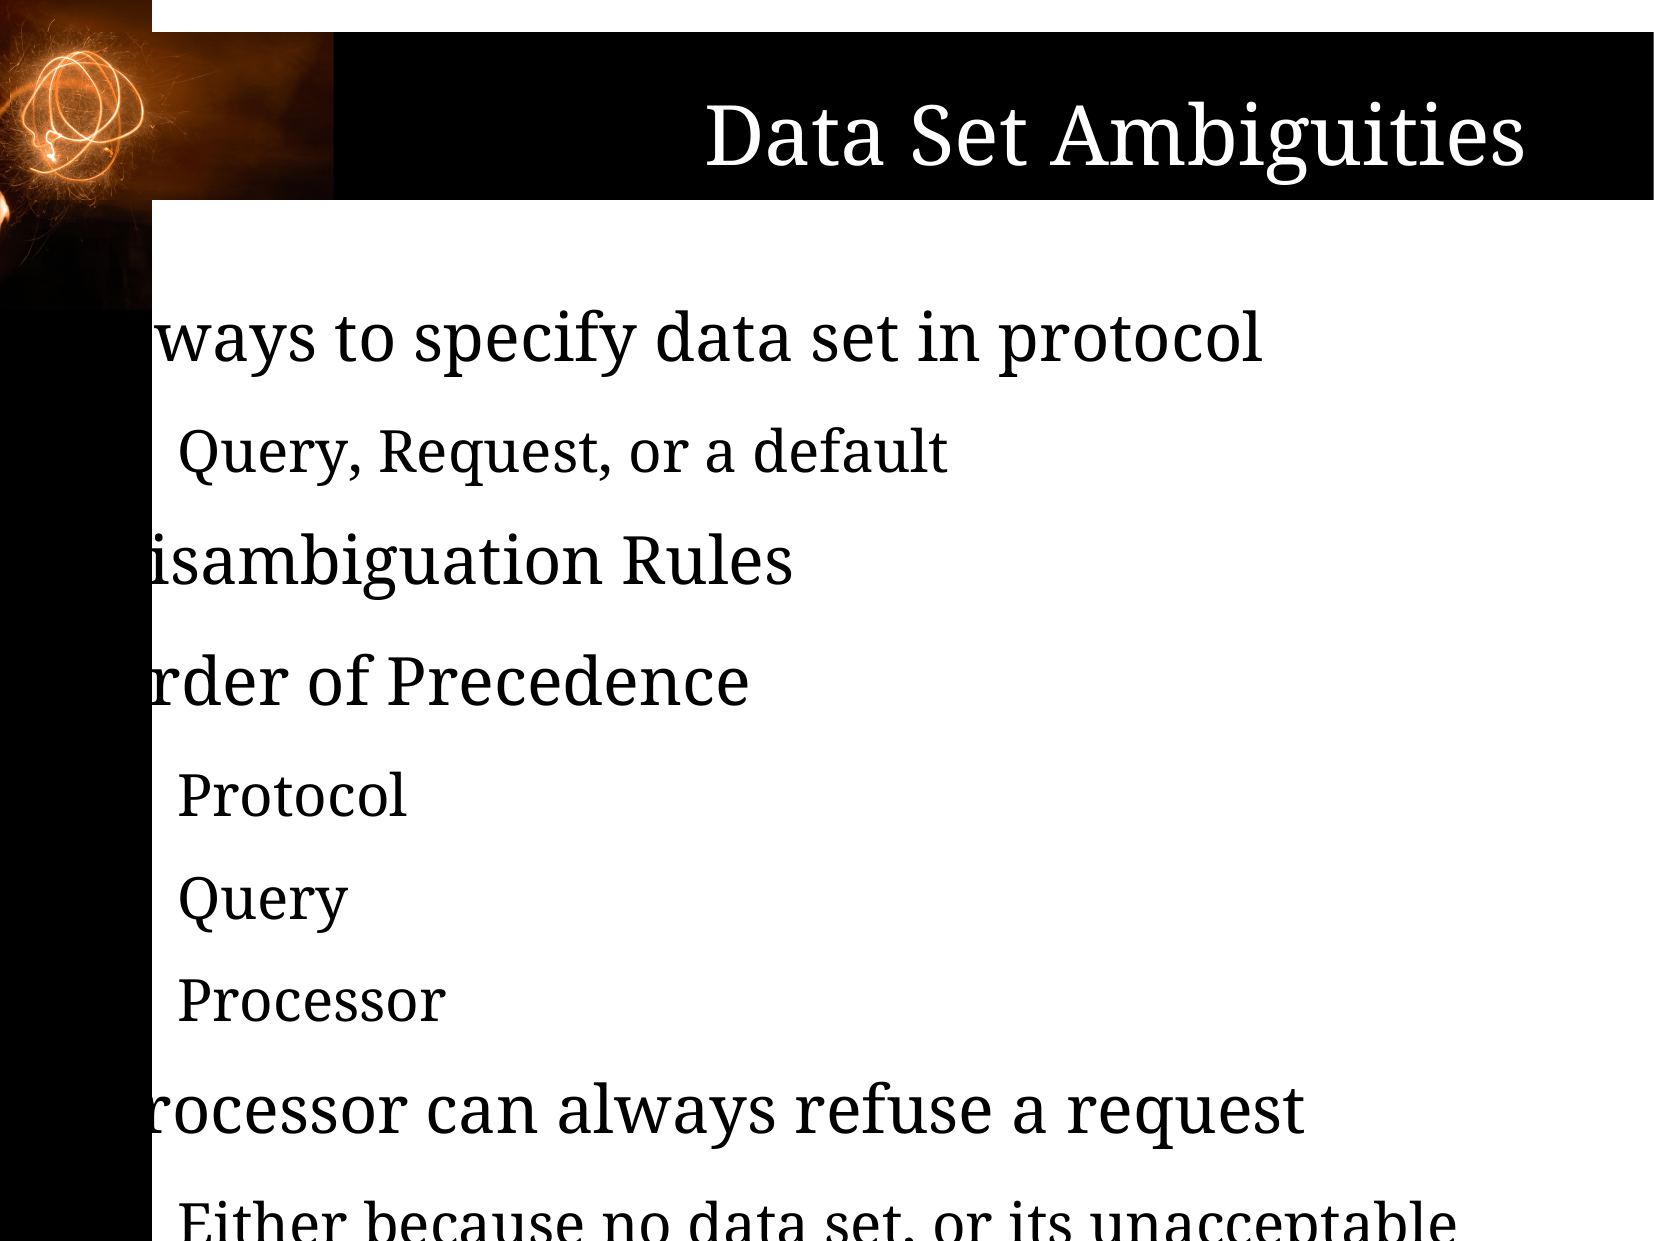

# Data Set Ambiguities
3 ways to specify data set in protocol
Query, Request, or a default
Disambiguation Rules
Order of Precedence
Protocol
Query
Processor
Processor can always refuse a request
Either because no data set, or its unacceptable